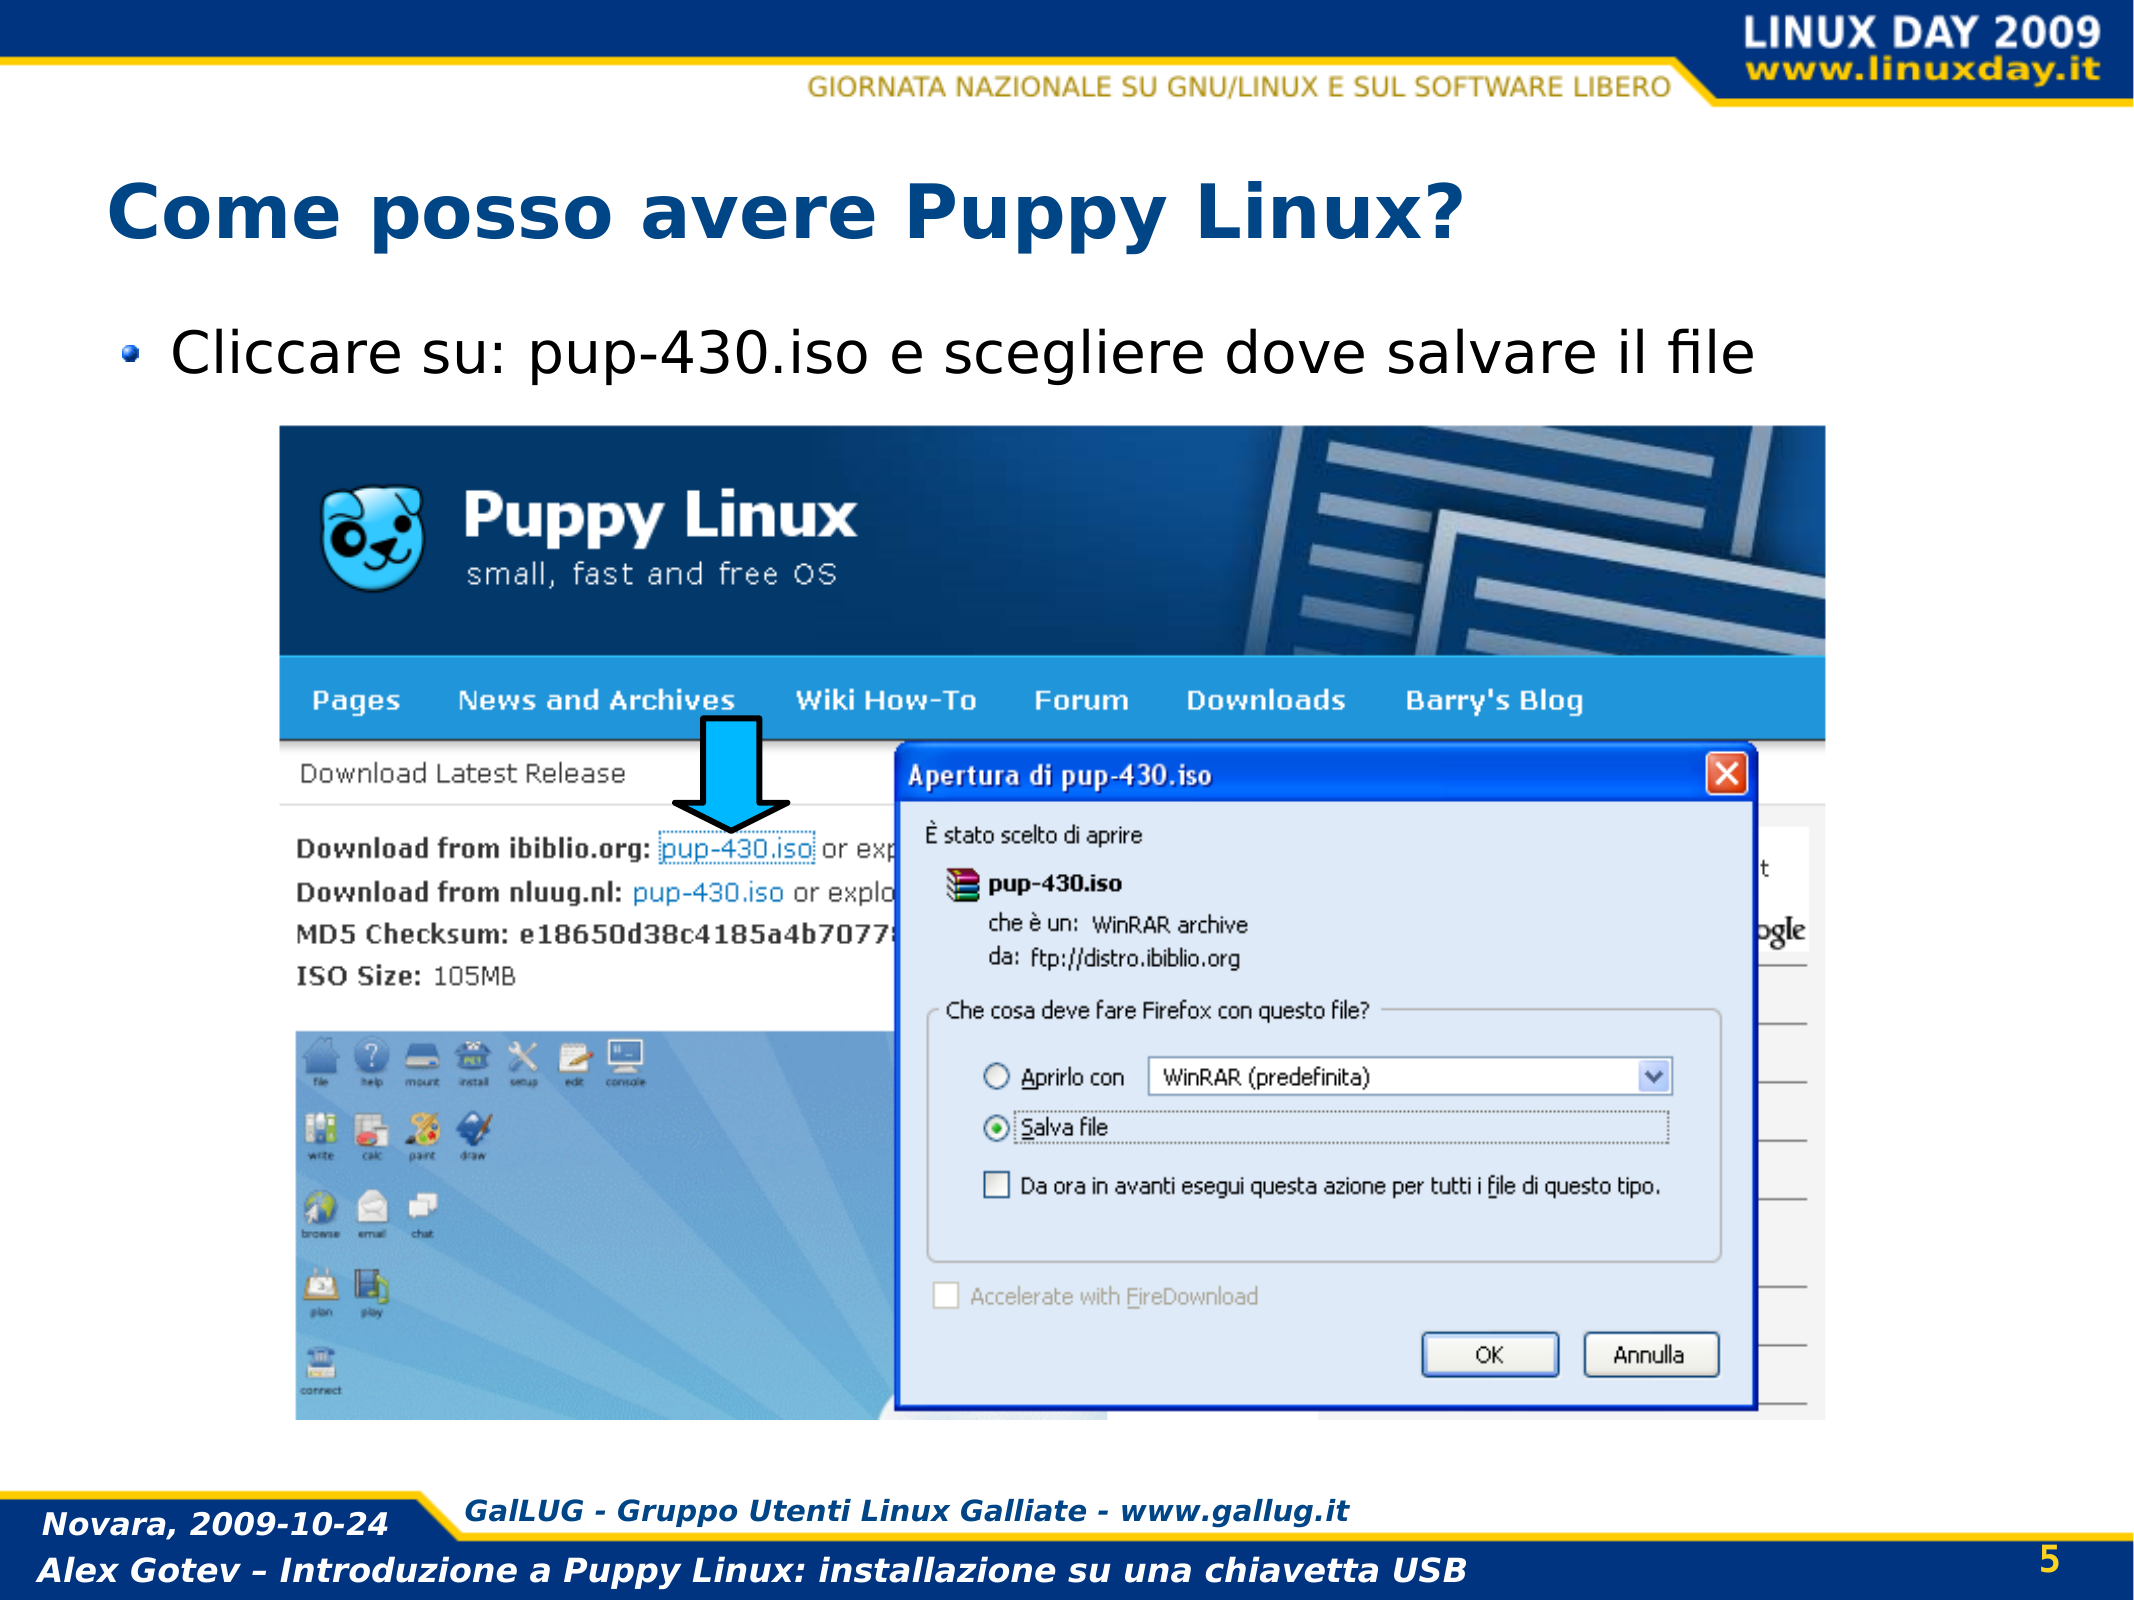

# Come posso avere Puppy Linux?
Cliccare su: pup-430.iso e scegliere dove salvare il file